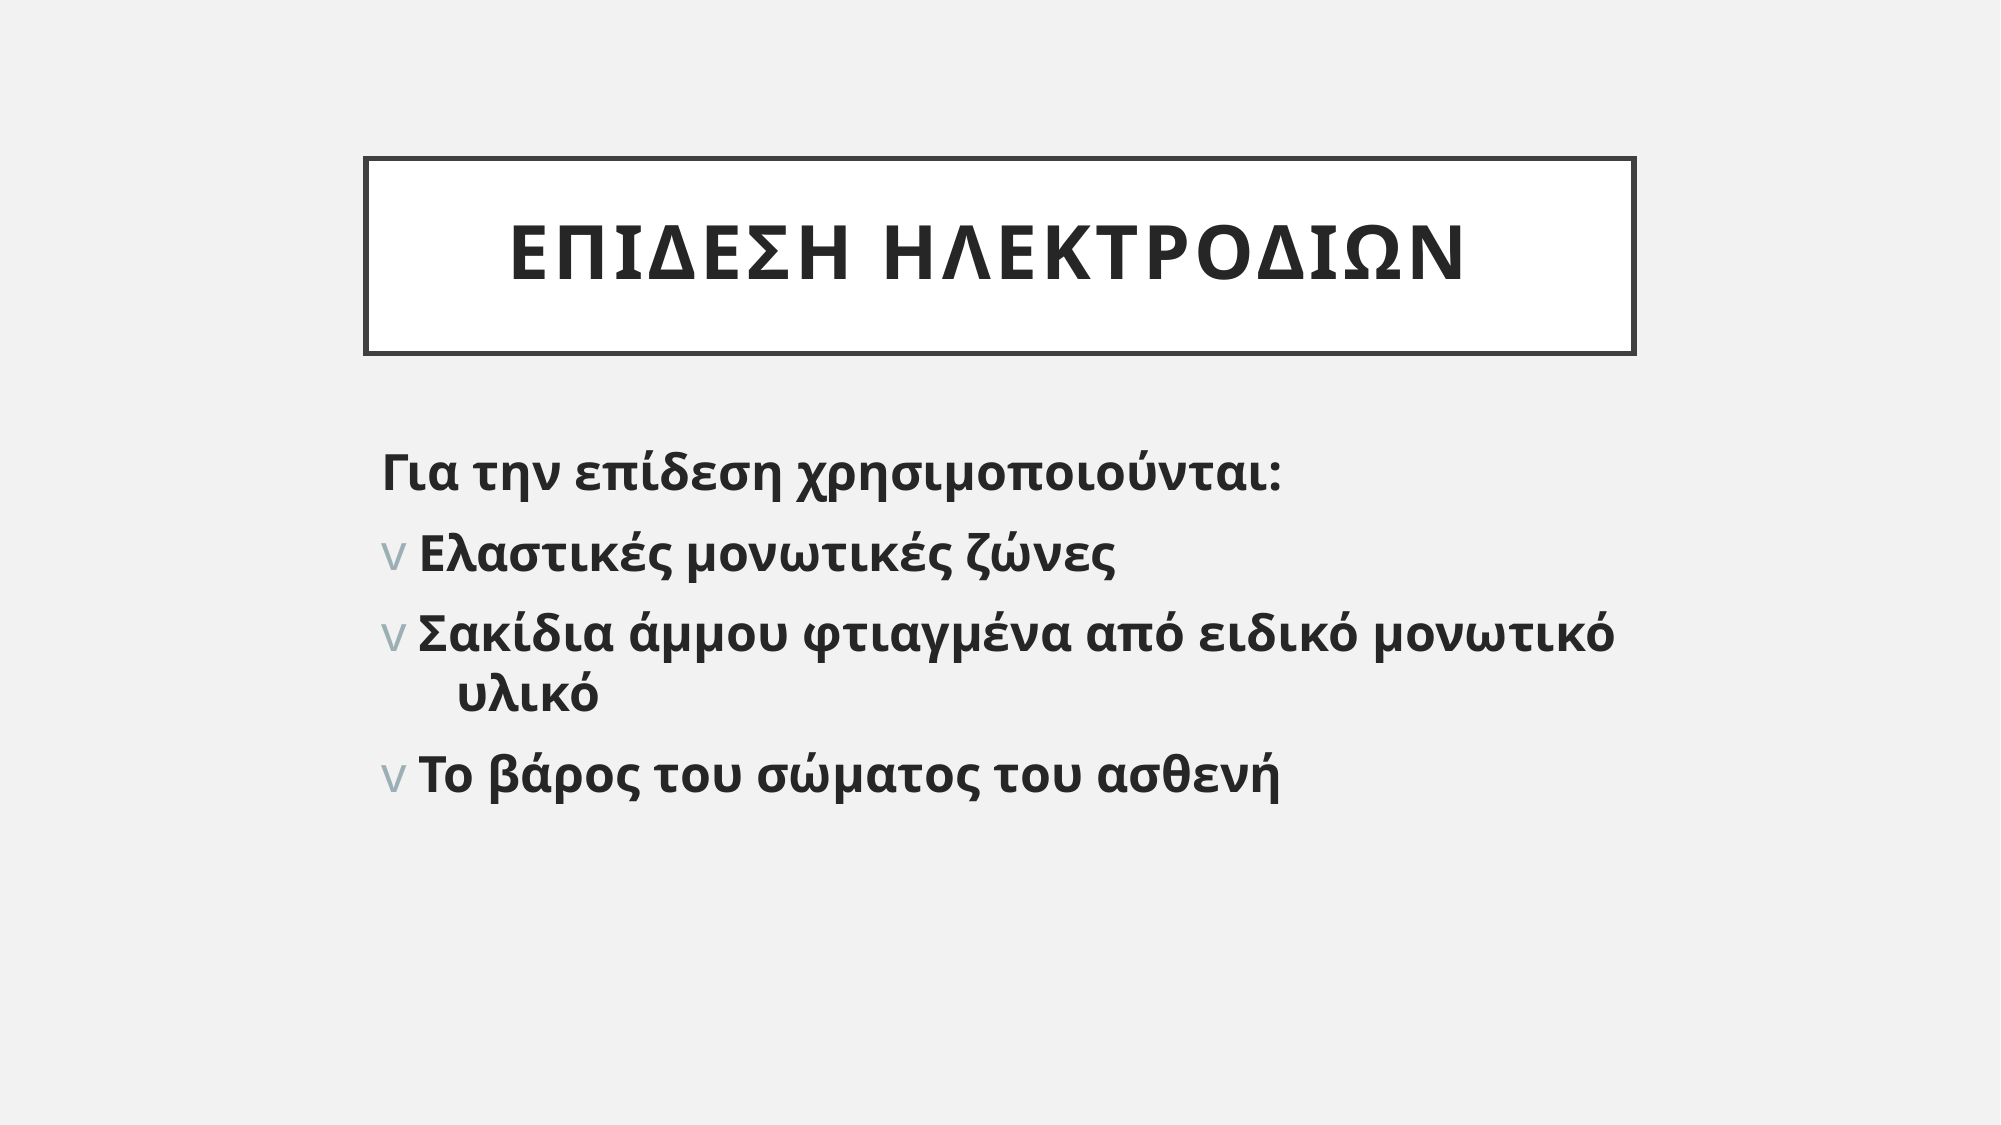

# Επιδεση ηλεκτροδιων
Για την επίδεση χρησιμοποιούνται:
Ελαστικές μονωτικές ζώνες
Σακίδια άμμου φτιαγμένα από ειδικό μονωτικό υλικό
Το βάρος του σώματος του ασθενή